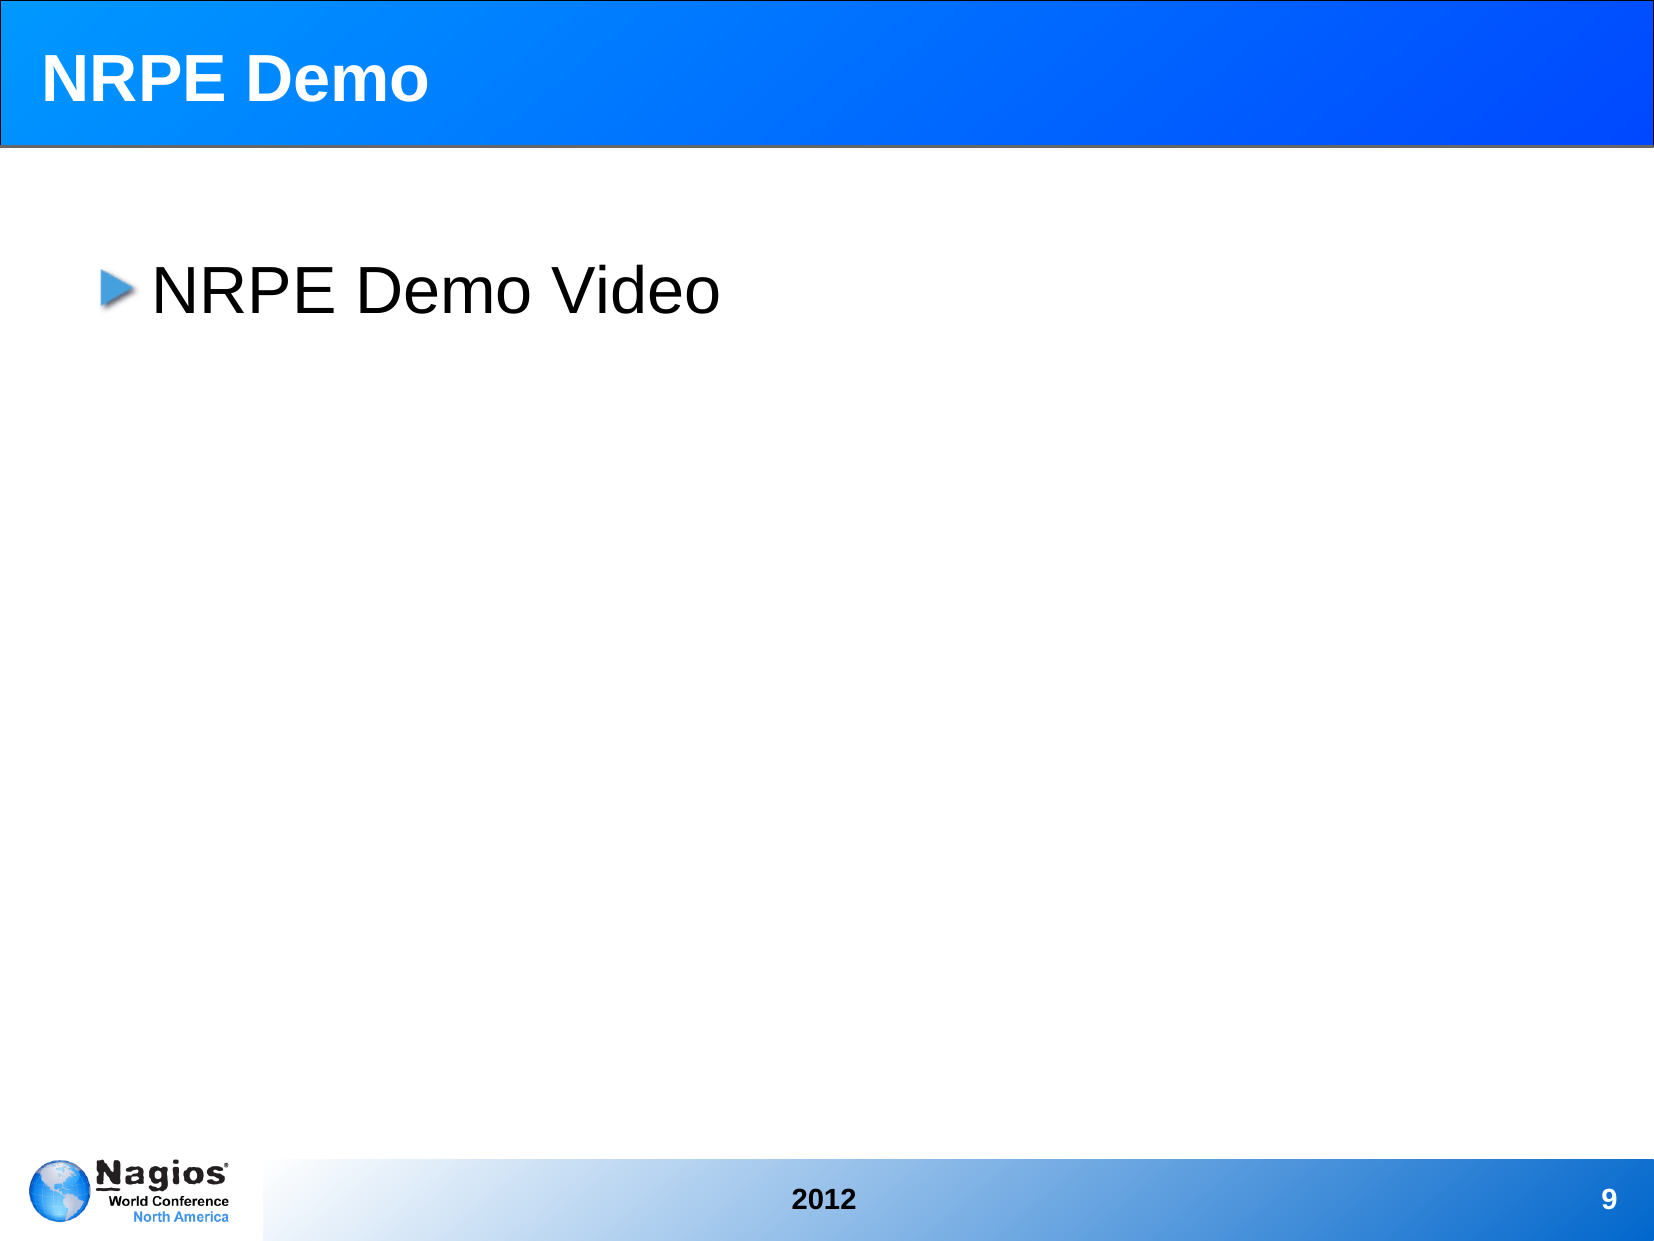

# NRPE Demo
NRPE Demo Video
2011
9